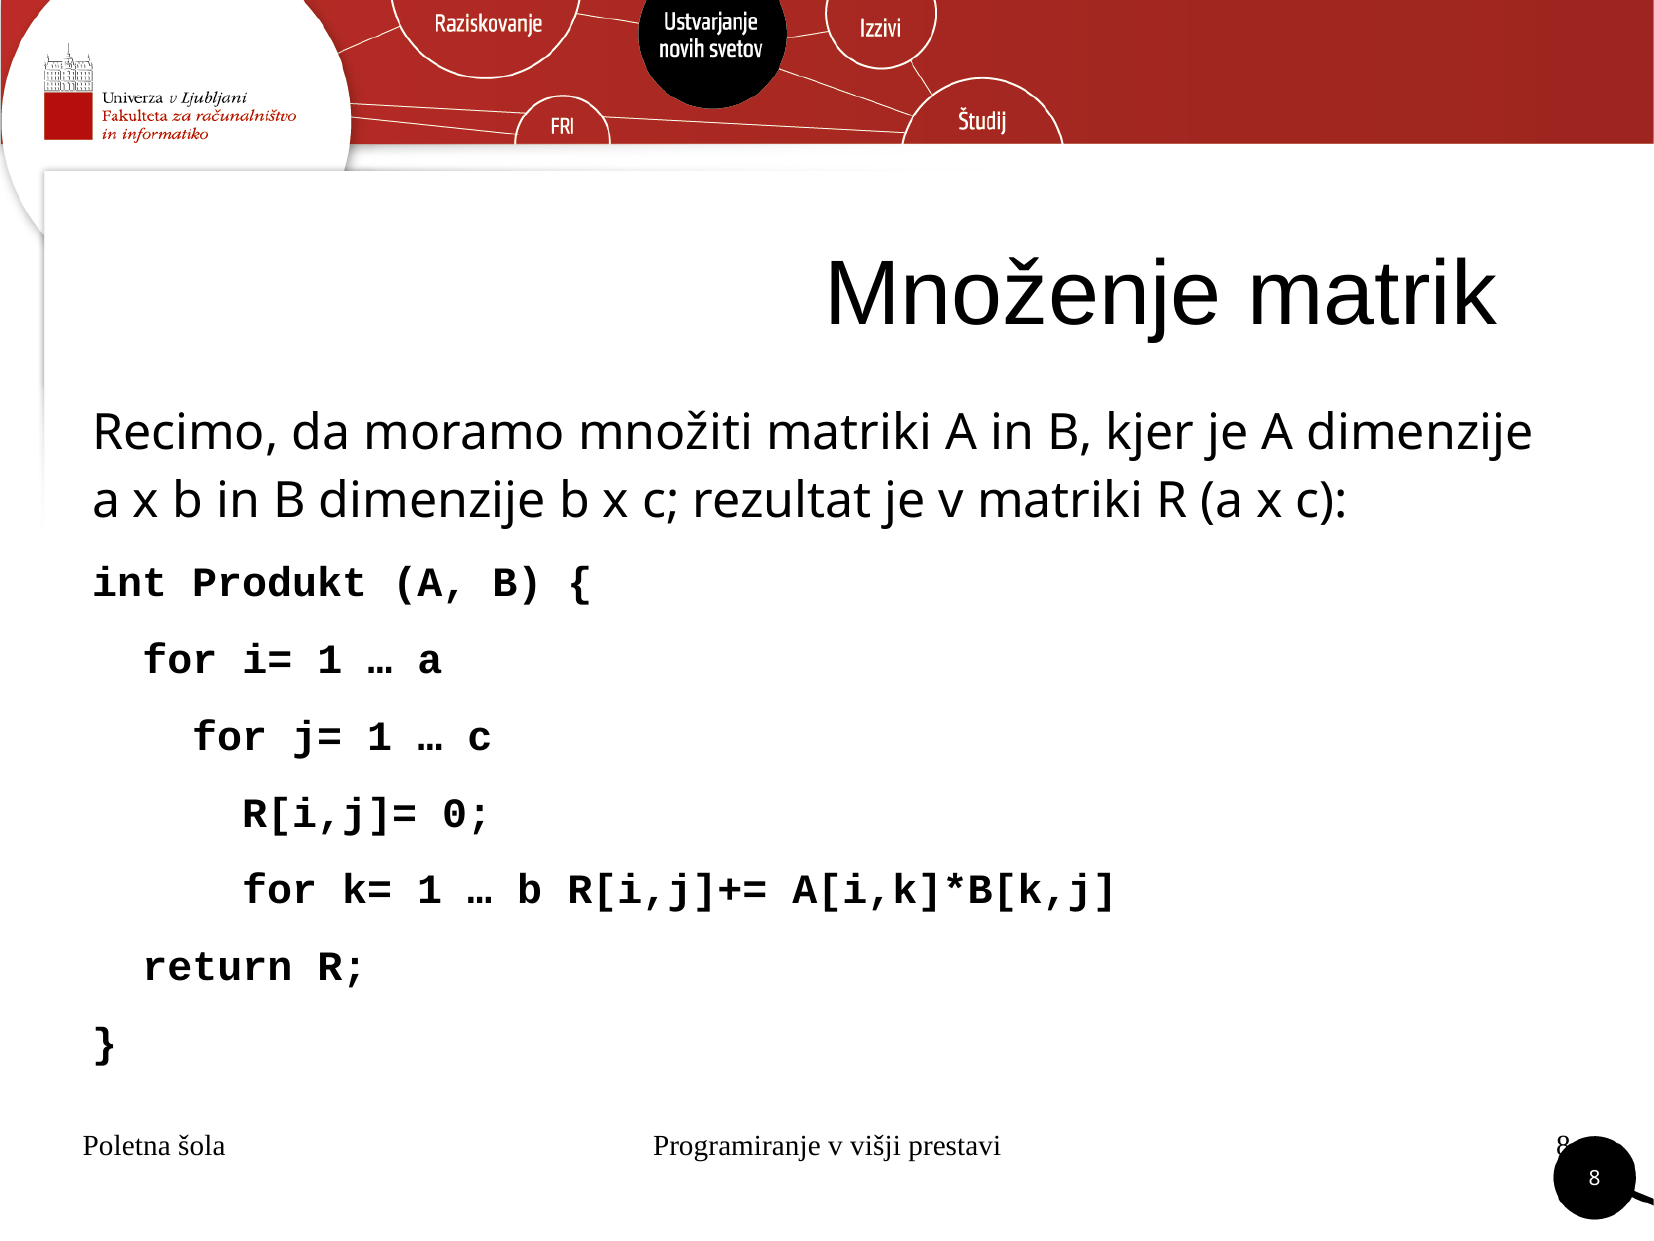

# Množenje matrik
Recimo, da moramo množiti matriki A in B, kjer je A dimenzije a x b in B dimenzije b x c; rezultat je v matriki R (a x c):
int Produkt (A, B) {
 for i= 1 … a
 for j= 1 … c
 R[i,j]= 0;
 for k= 1 … b R[i,j]+= A[i,k]*B[k,j]
 return R;
}
Poletna šola
Programiranje v višji prestavi
8